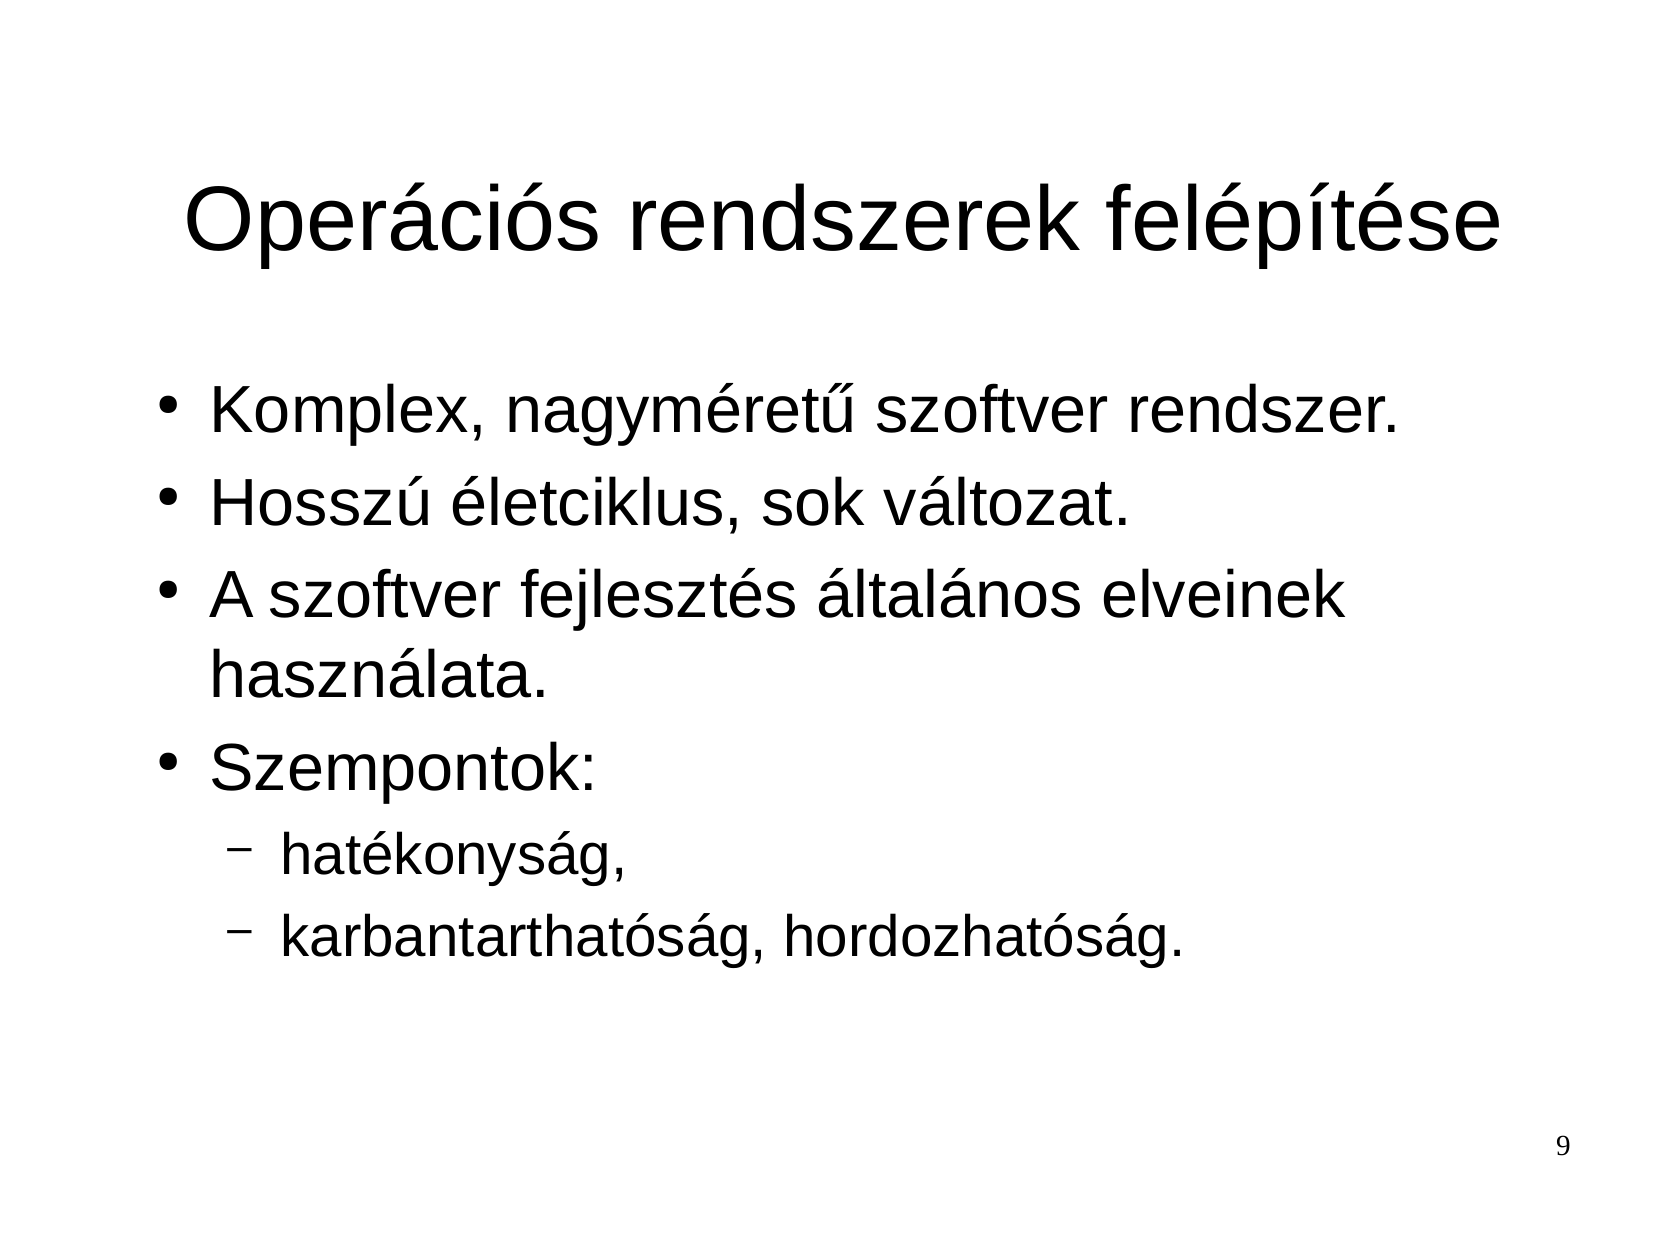

# Operációs rendszerek felépítése
Komplex, nagyméretű szoftver rendszer.
Hosszú életciklus, sok változat.
A szoftver fejlesztés általános elveinek használata.
Szempontok:
hatékonyság,
karbantarthatóság, hordozhatóság.
9